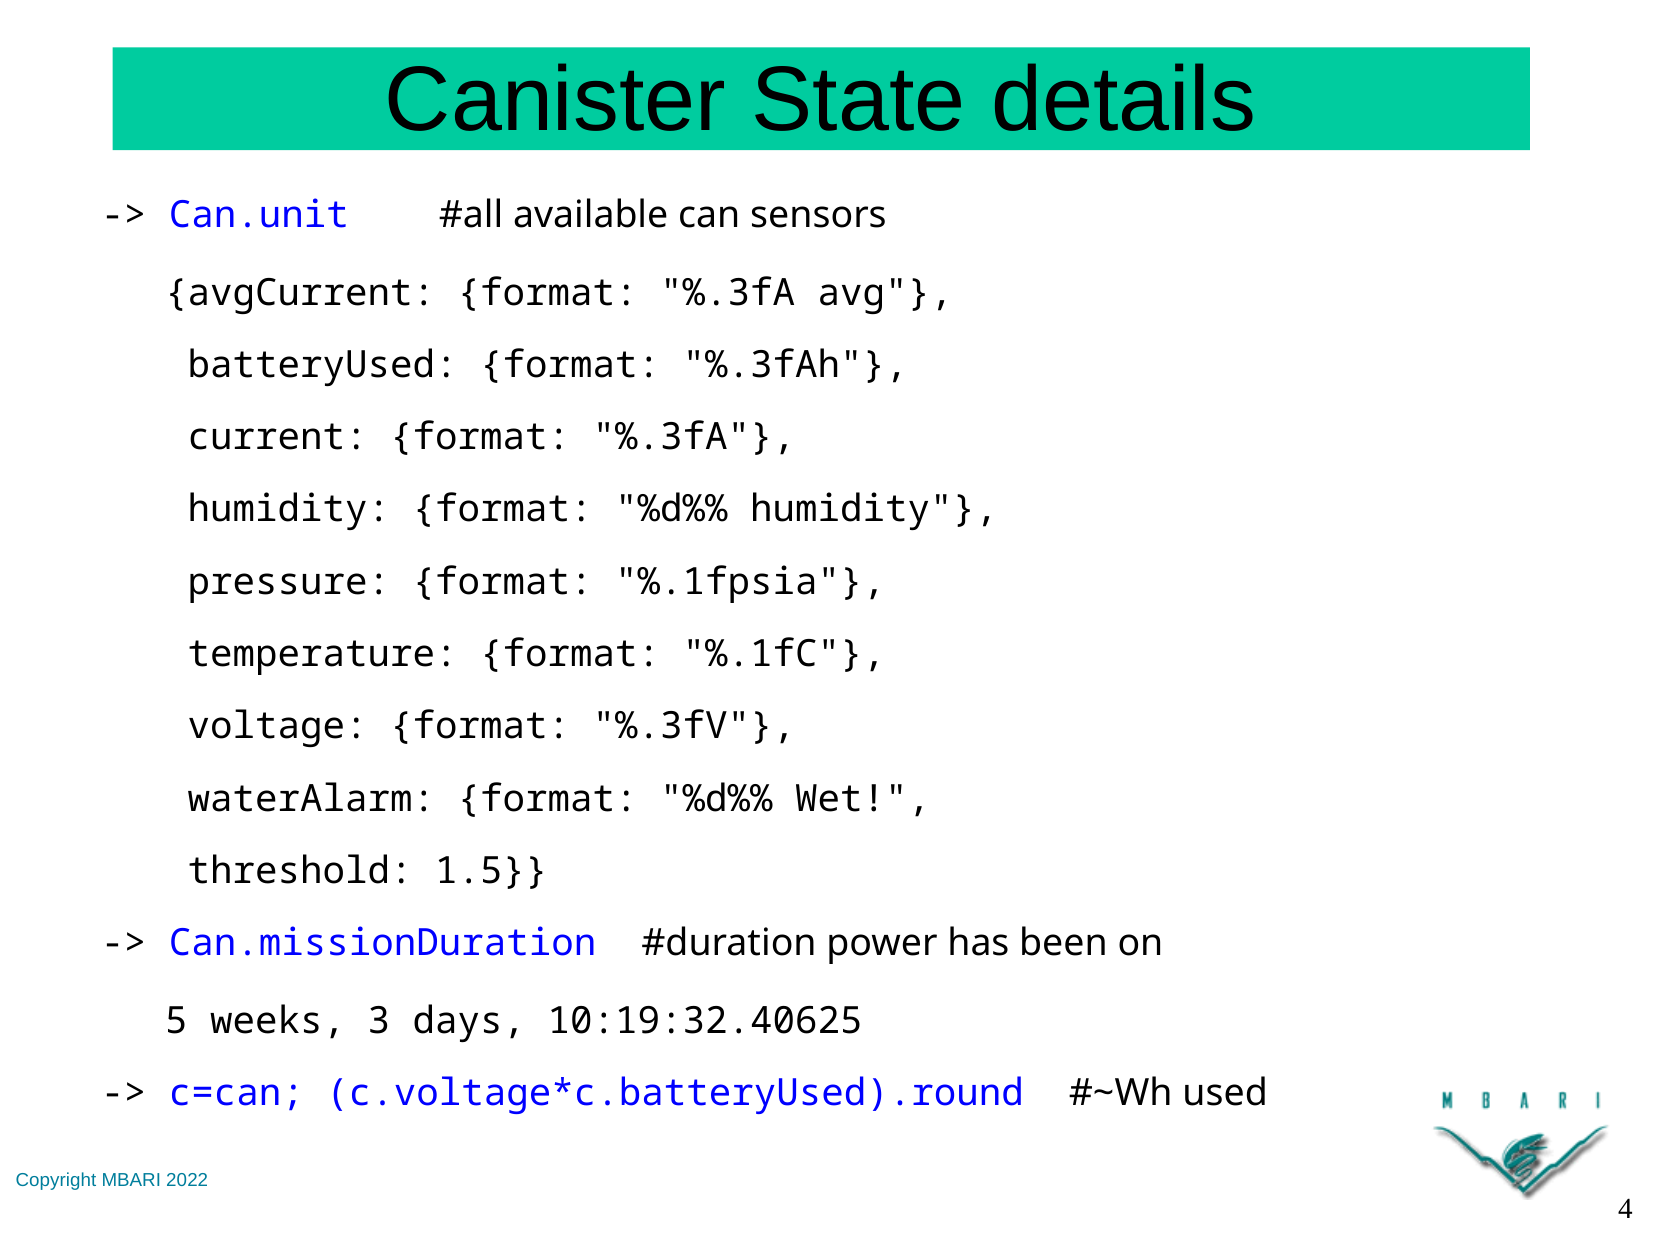

# Canister State details
-> Can.unit		#all available can sensors
{avgCurrent: {format: "%.3fA avg"},
 batteryUsed: {format: "%.3fAh"},
 current: {format: "%.3fA"},
 humidity: {format: "%d%% humidity"},
 pressure: {format: "%.1fpsia"},
 temperature: {format: "%.1fC"},
 voltage: {format: "%.3fV"},
 waterAlarm: {format: "%d%% Wet!",
 threshold: 1.5}}
-> Can.missionDuration #duration power has been on
5 weeks, 3 days, 10:19:32.40625
-> c=can; (c.voltage*c.batteryUsed).round #~Wh used